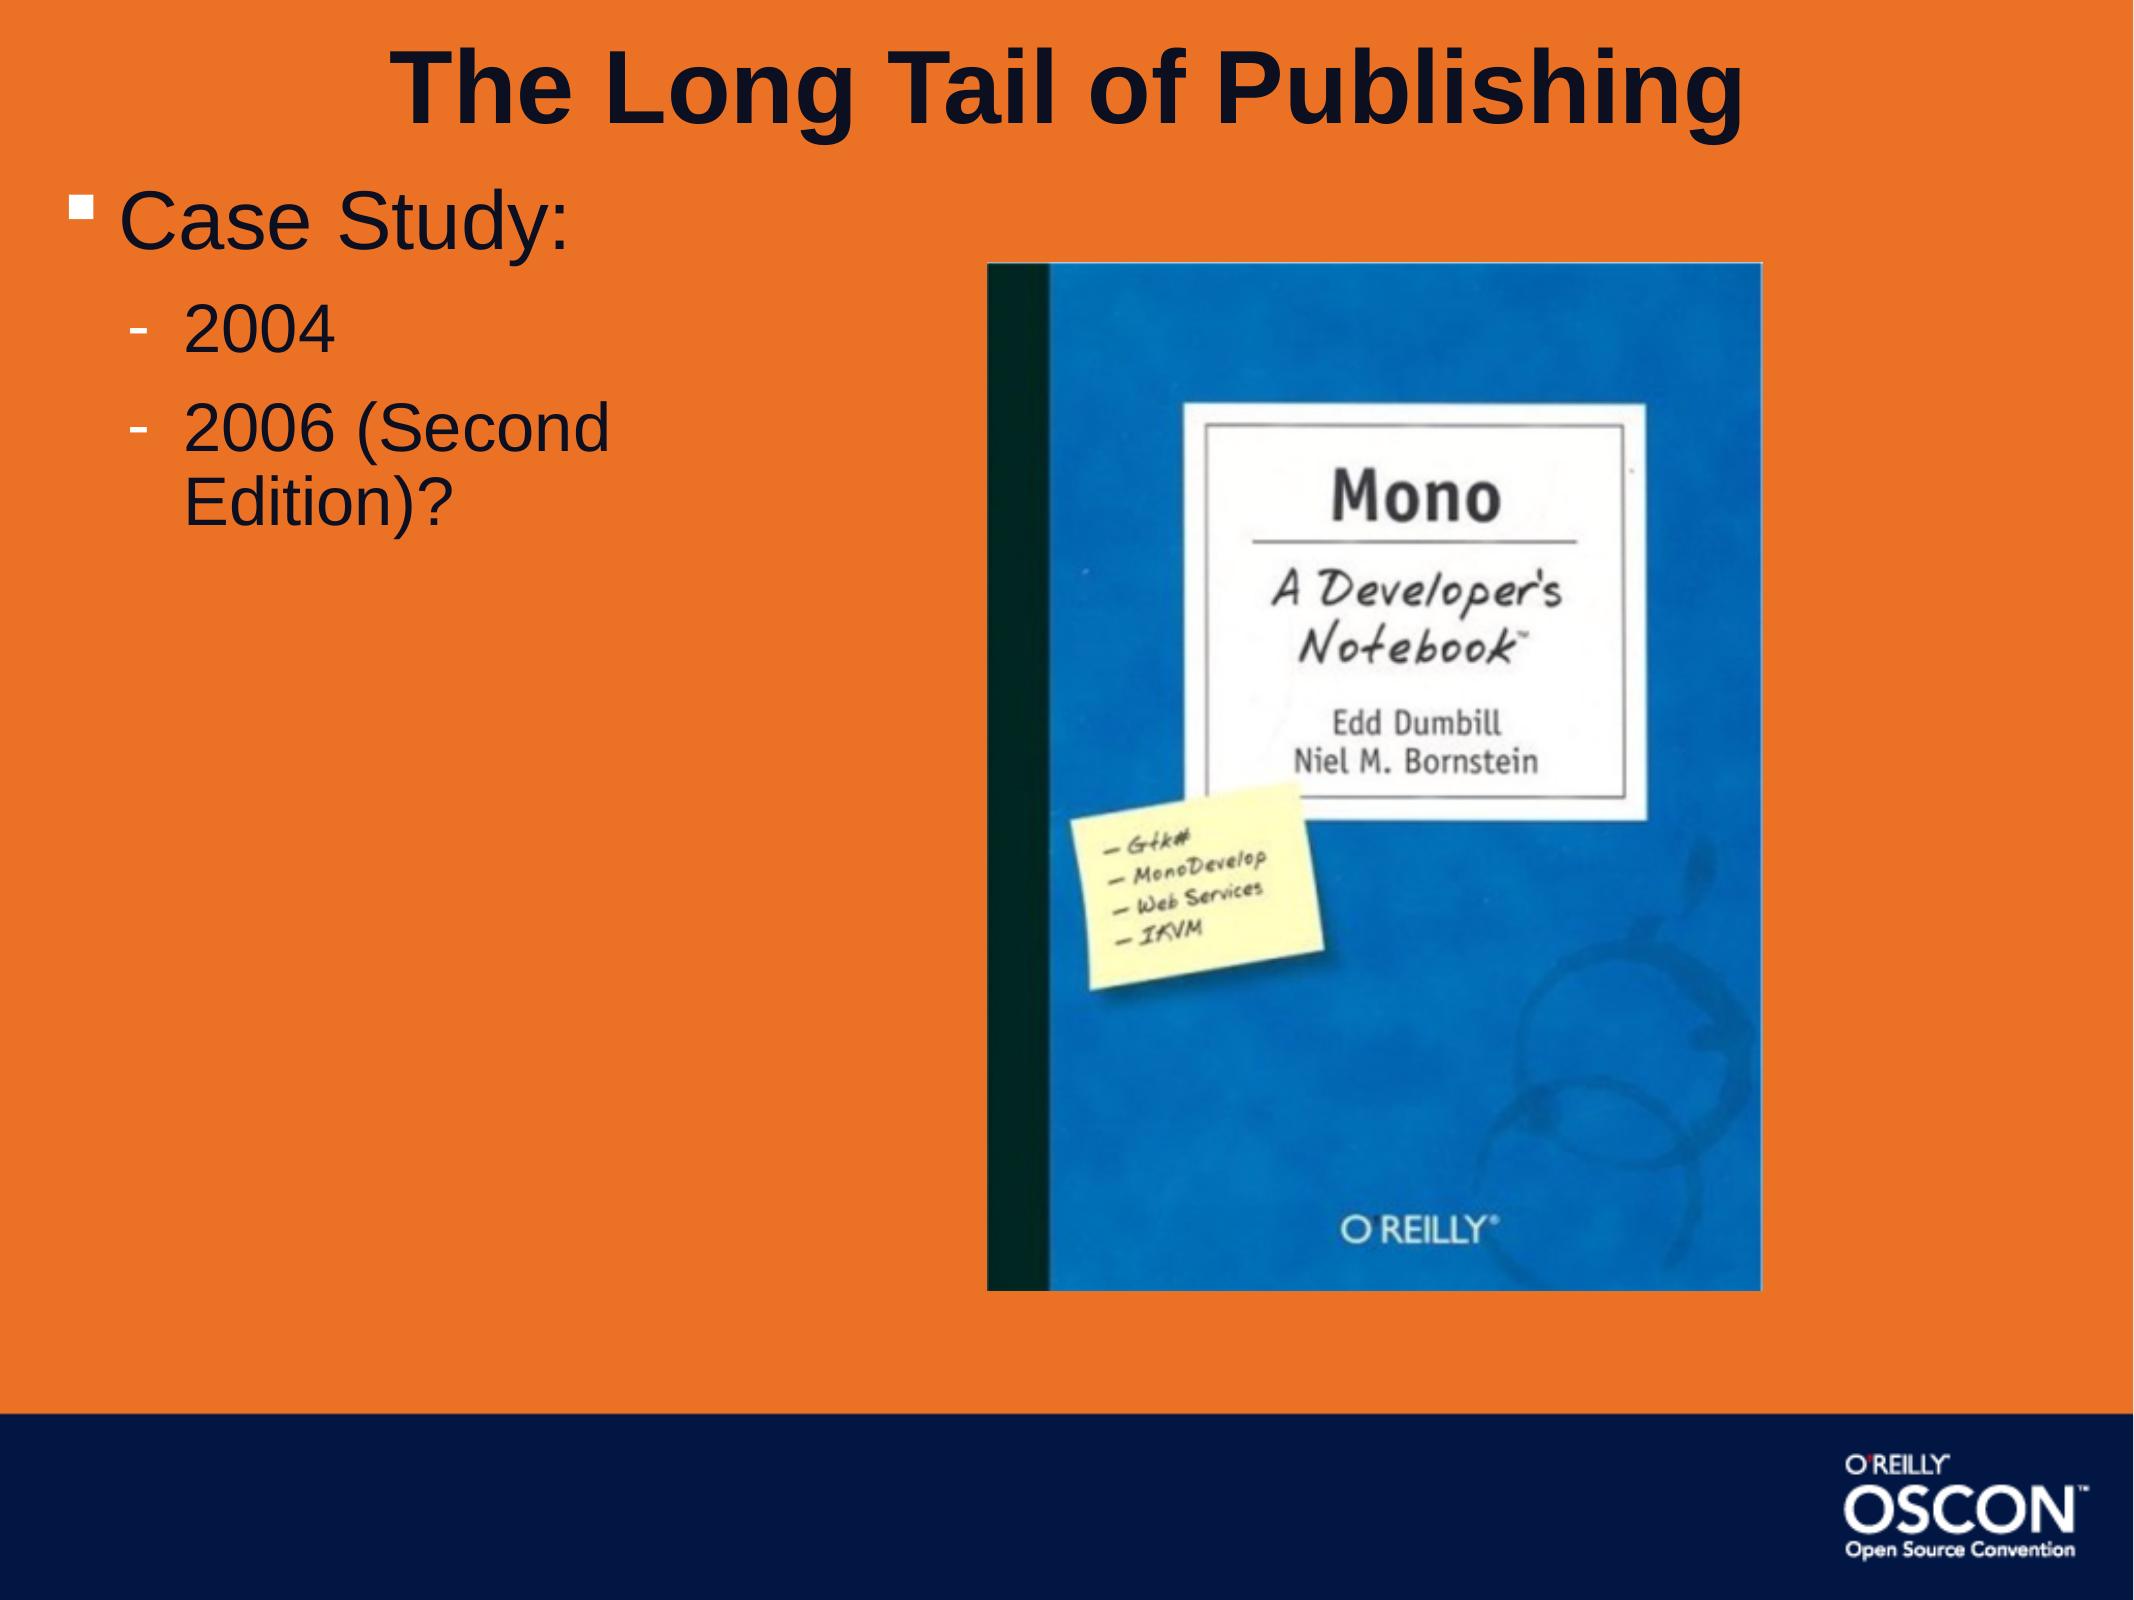

# The Long Tail of Publishing
Case Study:
2004
2006 (Second
Edition)?